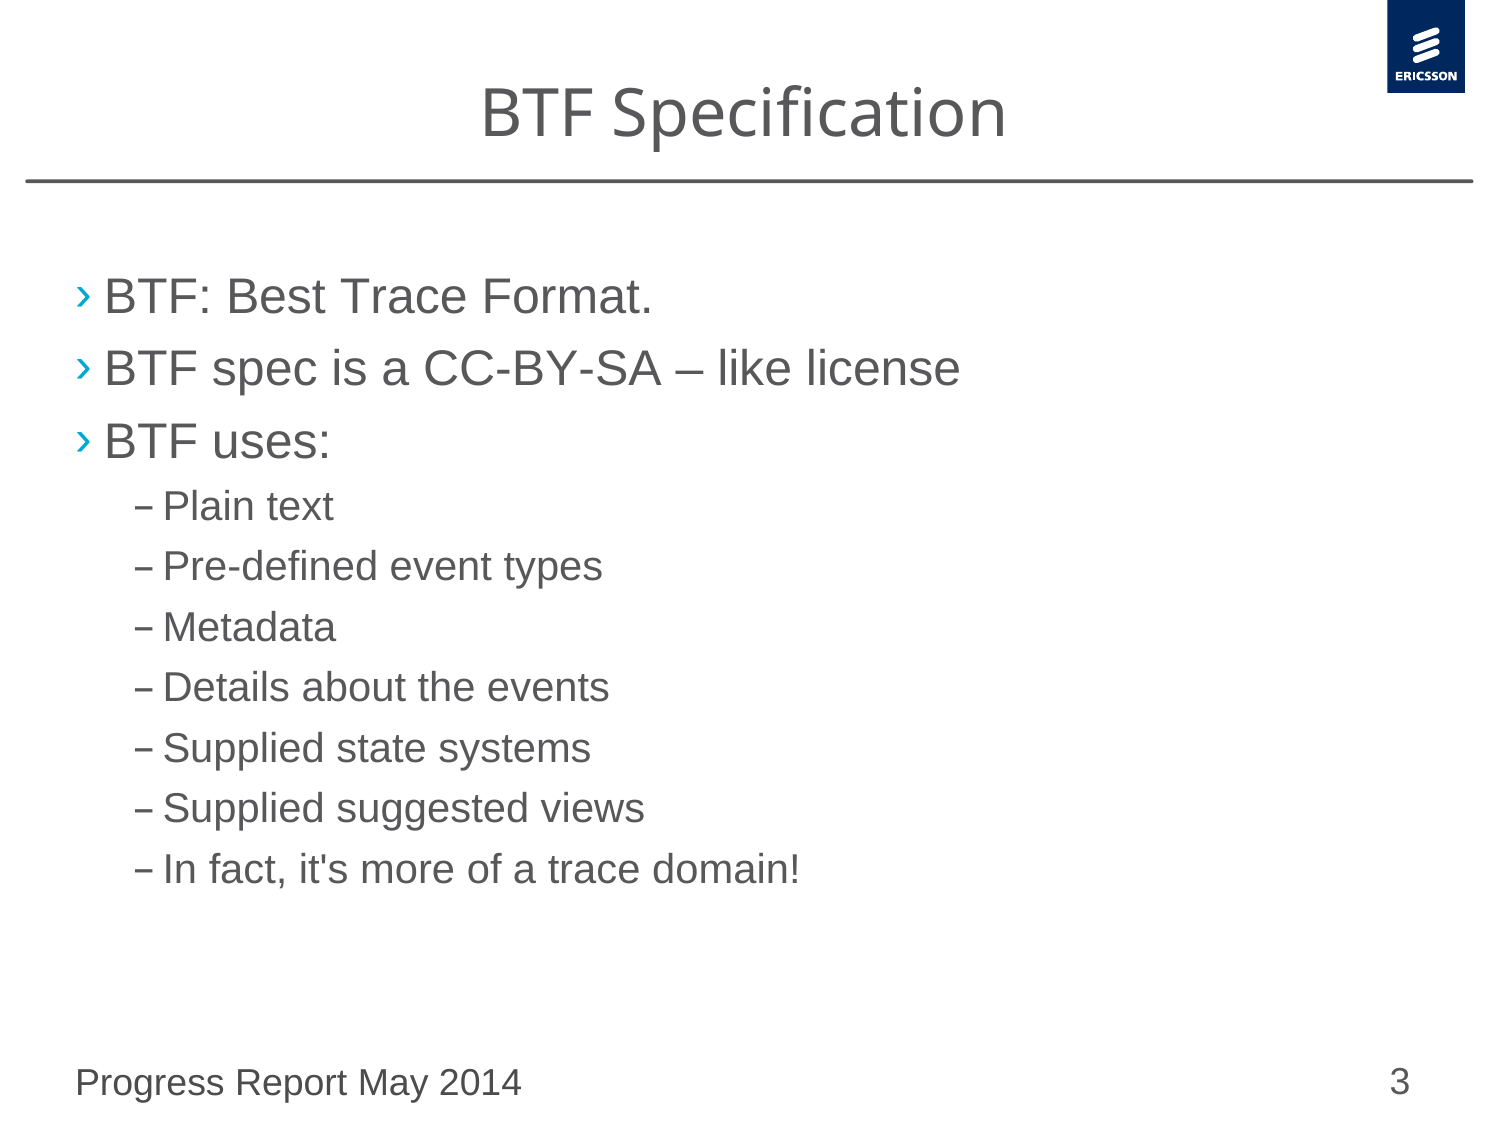

# BTF Specification
BTF: Best Trace Format.
BTF spec is a CC-BY-SA – like license
BTF uses:
Plain text
Pre-defined event types
Metadata
Details about the events
Supplied state systems
Supplied suggested views
In fact, it's more of a trace domain!
Progress Report May 2014